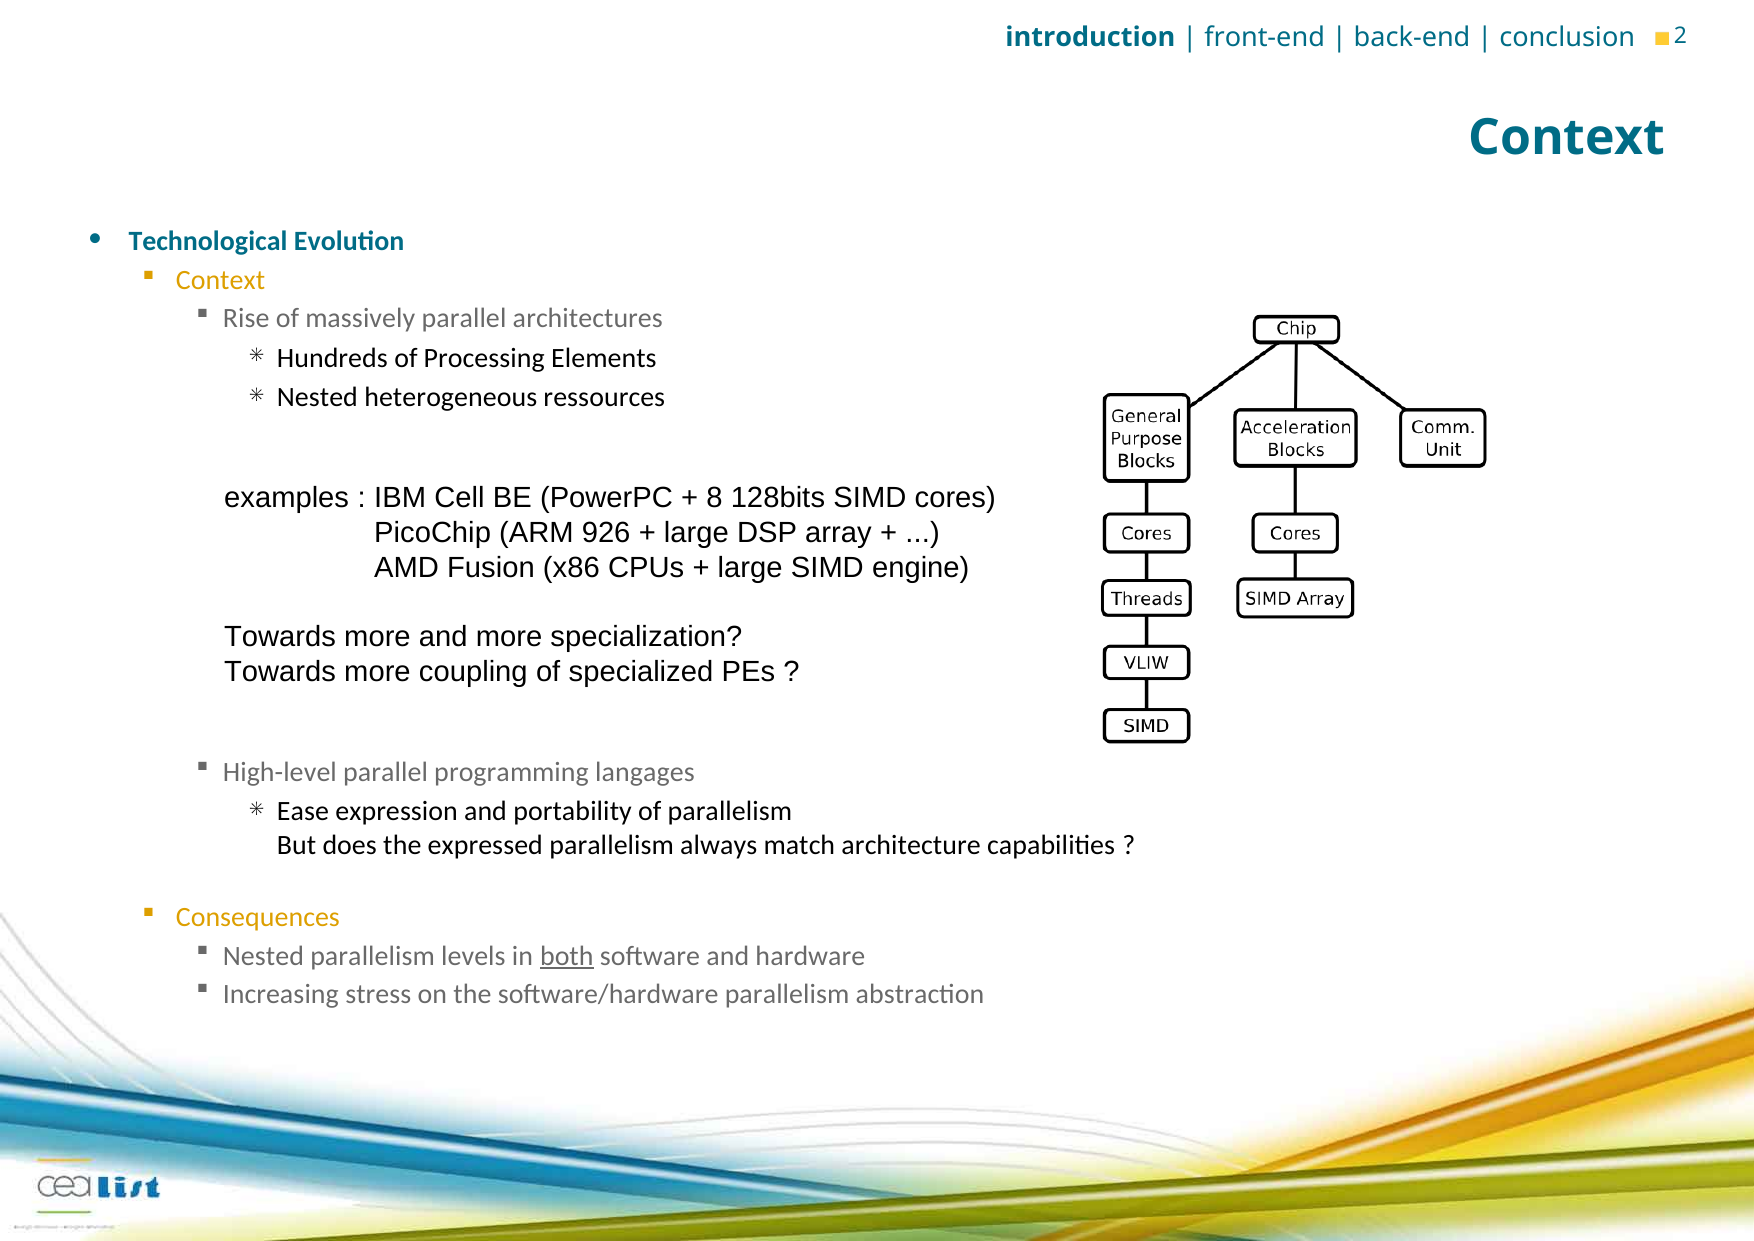

introduction | front-end | back-end | conclusion
 2
# Context
Technological Evolution
Context
Rise of massively parallel architectures
Hundreds of Processing Elements
Nested heterogeneous ressources
High-level parallel programming langages
Ease expression and portability of parallelism
But does the expressed parallelism always match architecture capabilities ?
Consequences
Nested parallelism levels in both software and hardware
Increasing stress on the software/hardware parallelism abstraction
examples :	IBM Cell BE (PowerPC + 8 128bits SIMD cores)
	PicoChip (ARM 926 + large DSP array + ...)
	AMD Fusion (x86 CPUs + large SIMD engine)
Towards more and more specialization?
Towards more coupling of specialized PEs ?